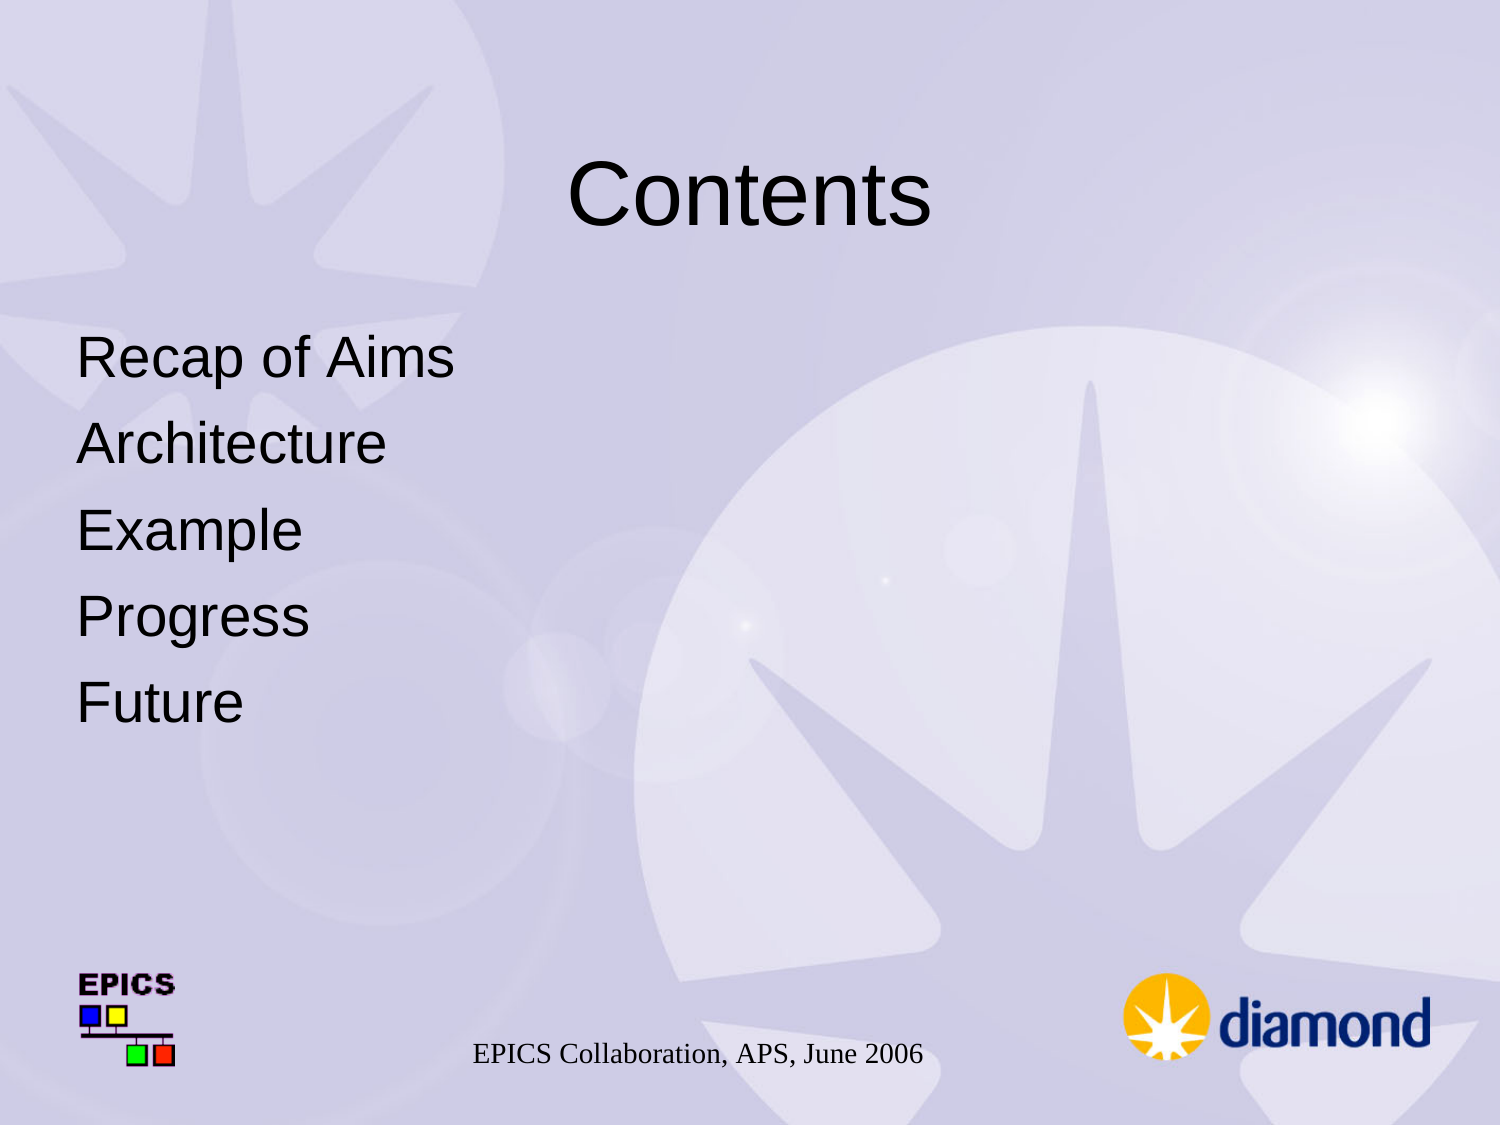

# Contents
Recap of Aims
Architecture
Example
Progress
Future